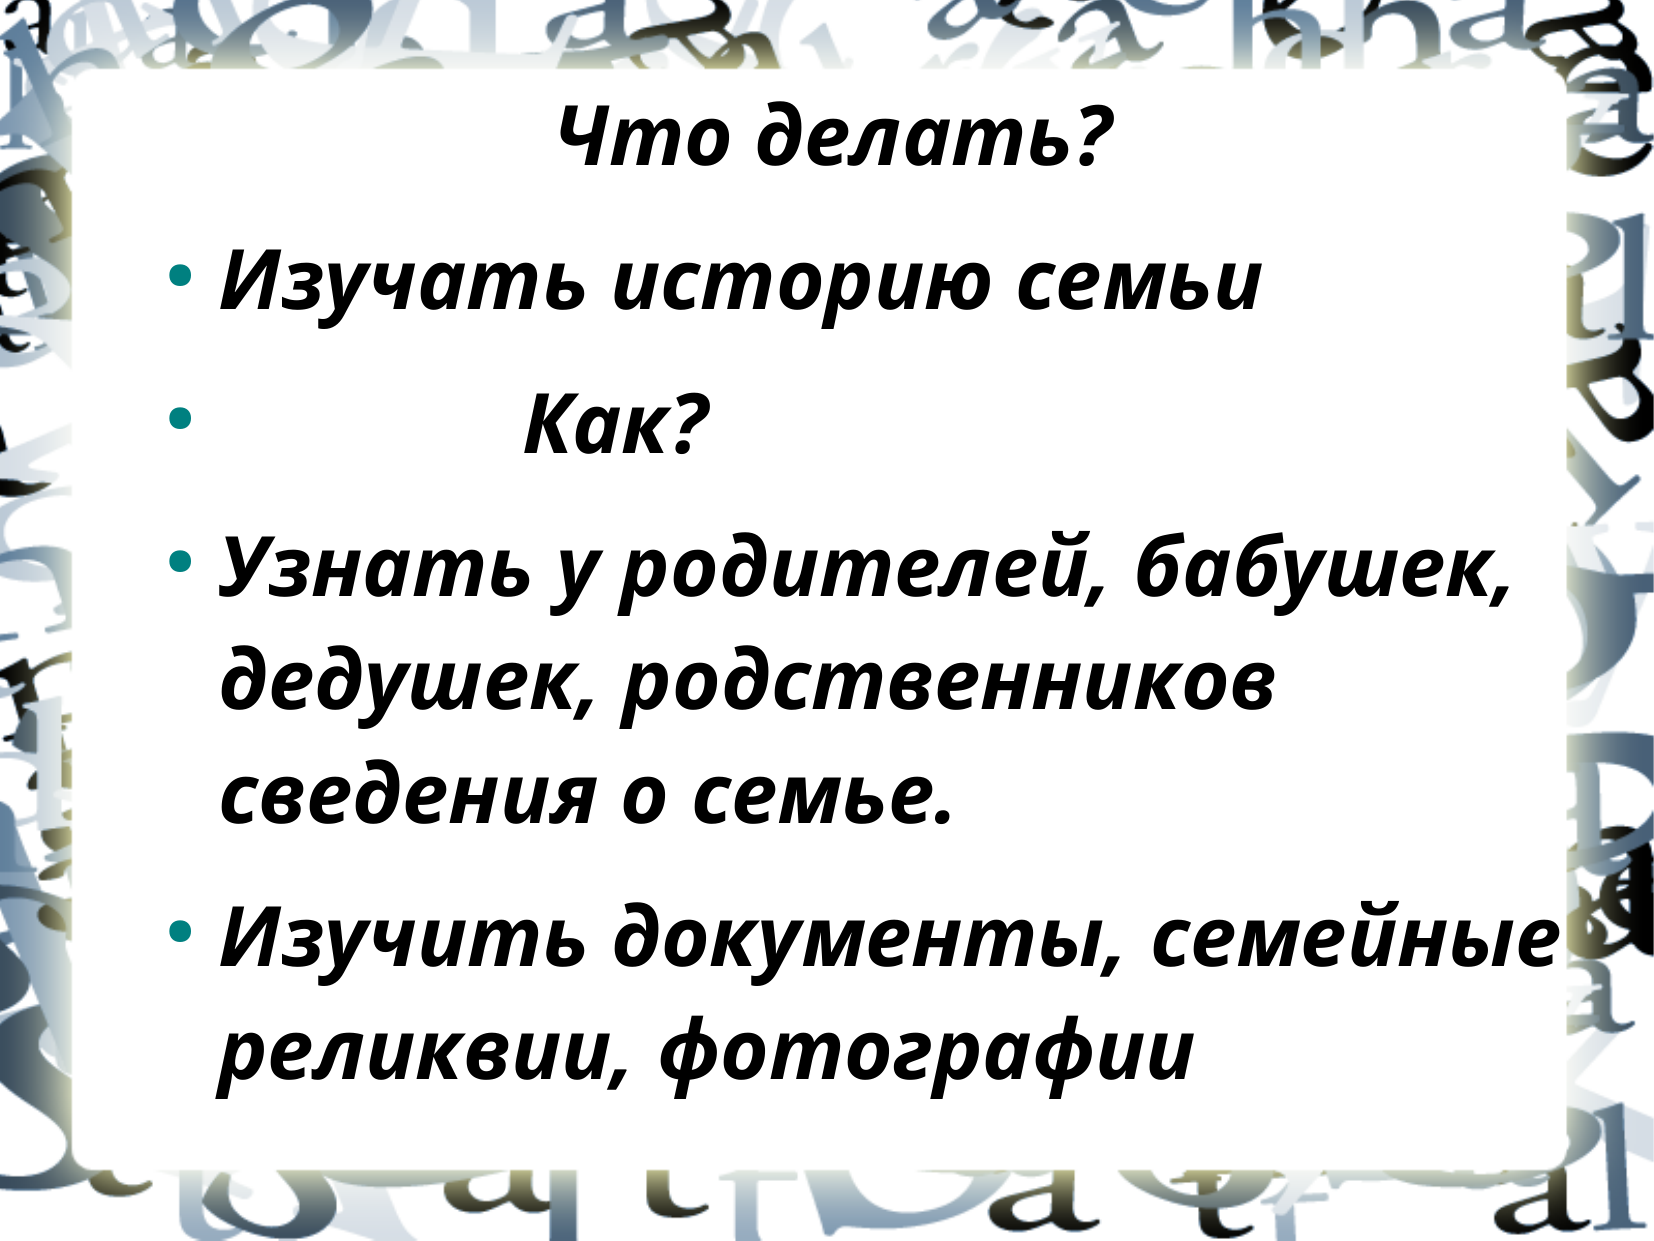

# Что делать?
Изучать историю семьи
 Как?
Узнать у родителей, бабушек, дедушек, родственников сведения о семье.
Изучить документы, семейные реликвии, фотографии